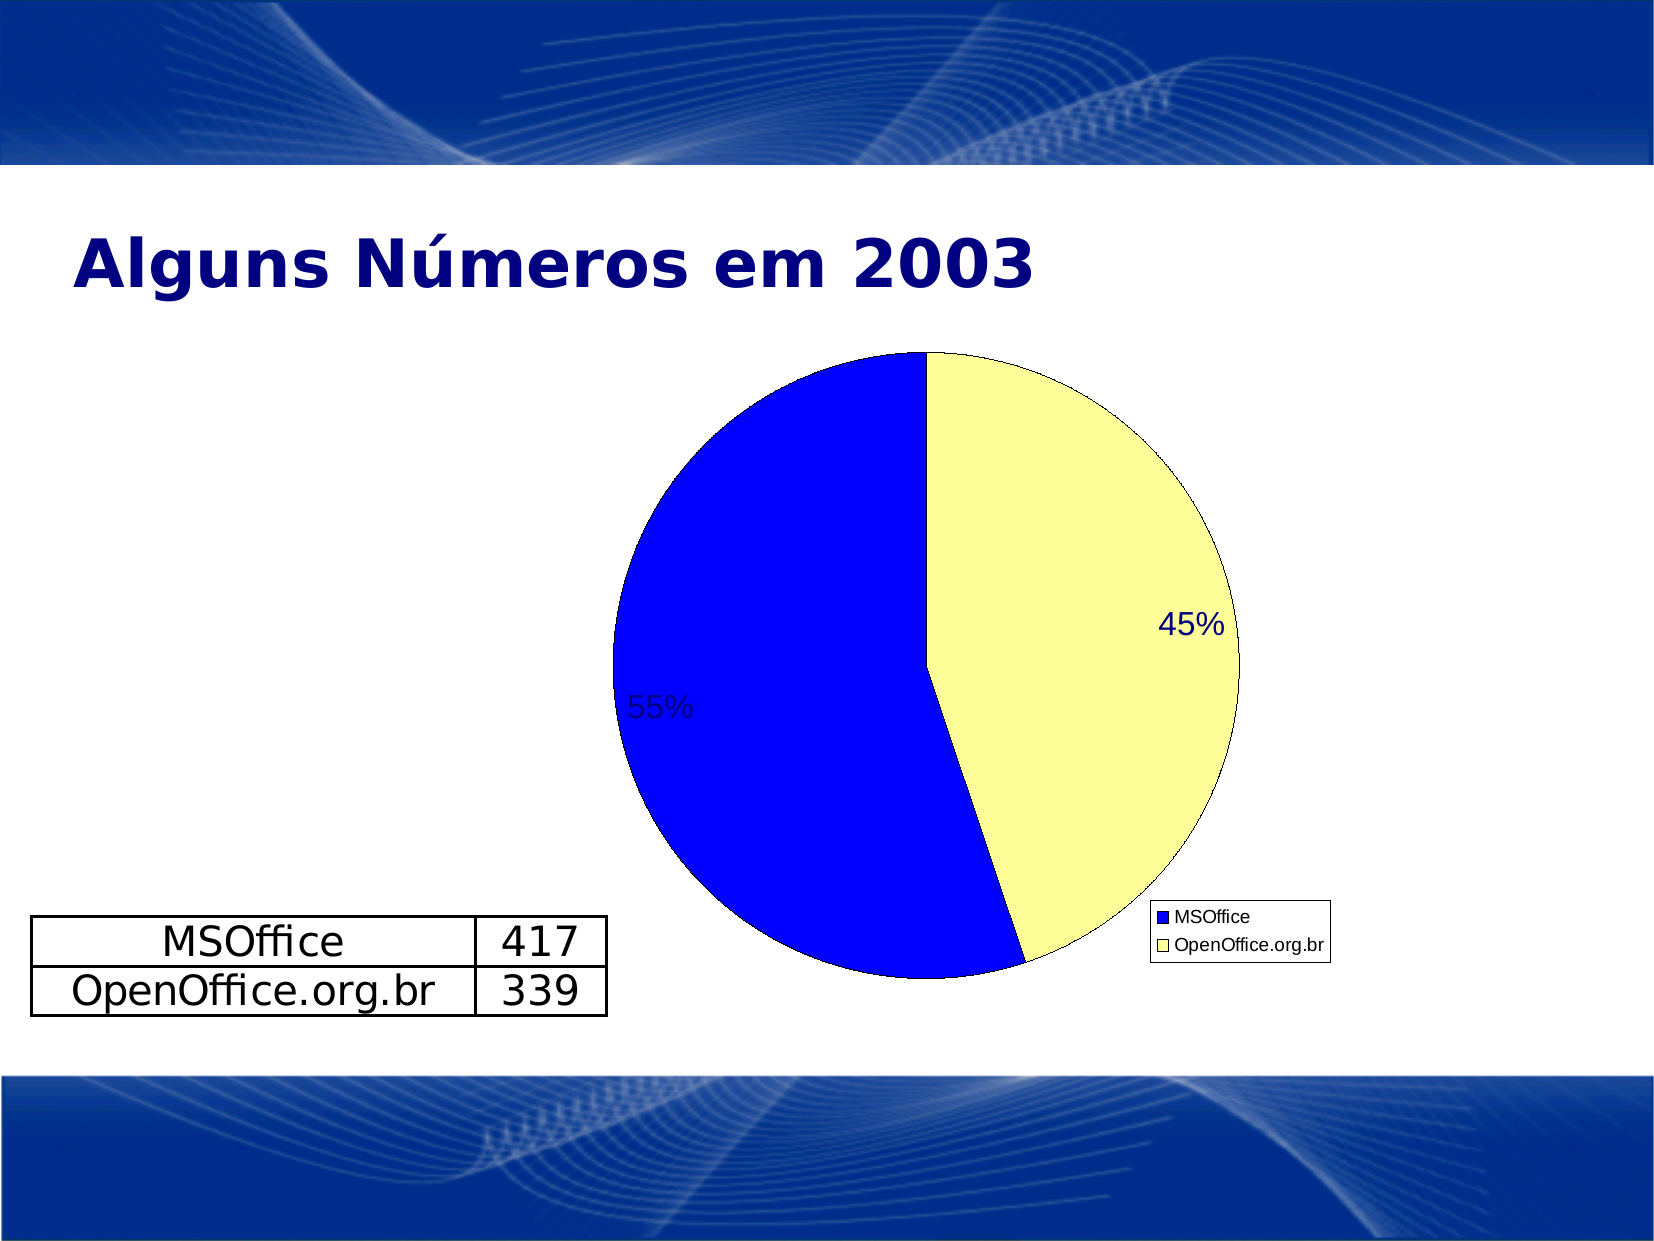

Alguns Números em 2003
### Chart
| Category | Coluna B |
|---|---|
| MSOffice | 417.0 |
| OpenOffice.org.br | 339.0 |